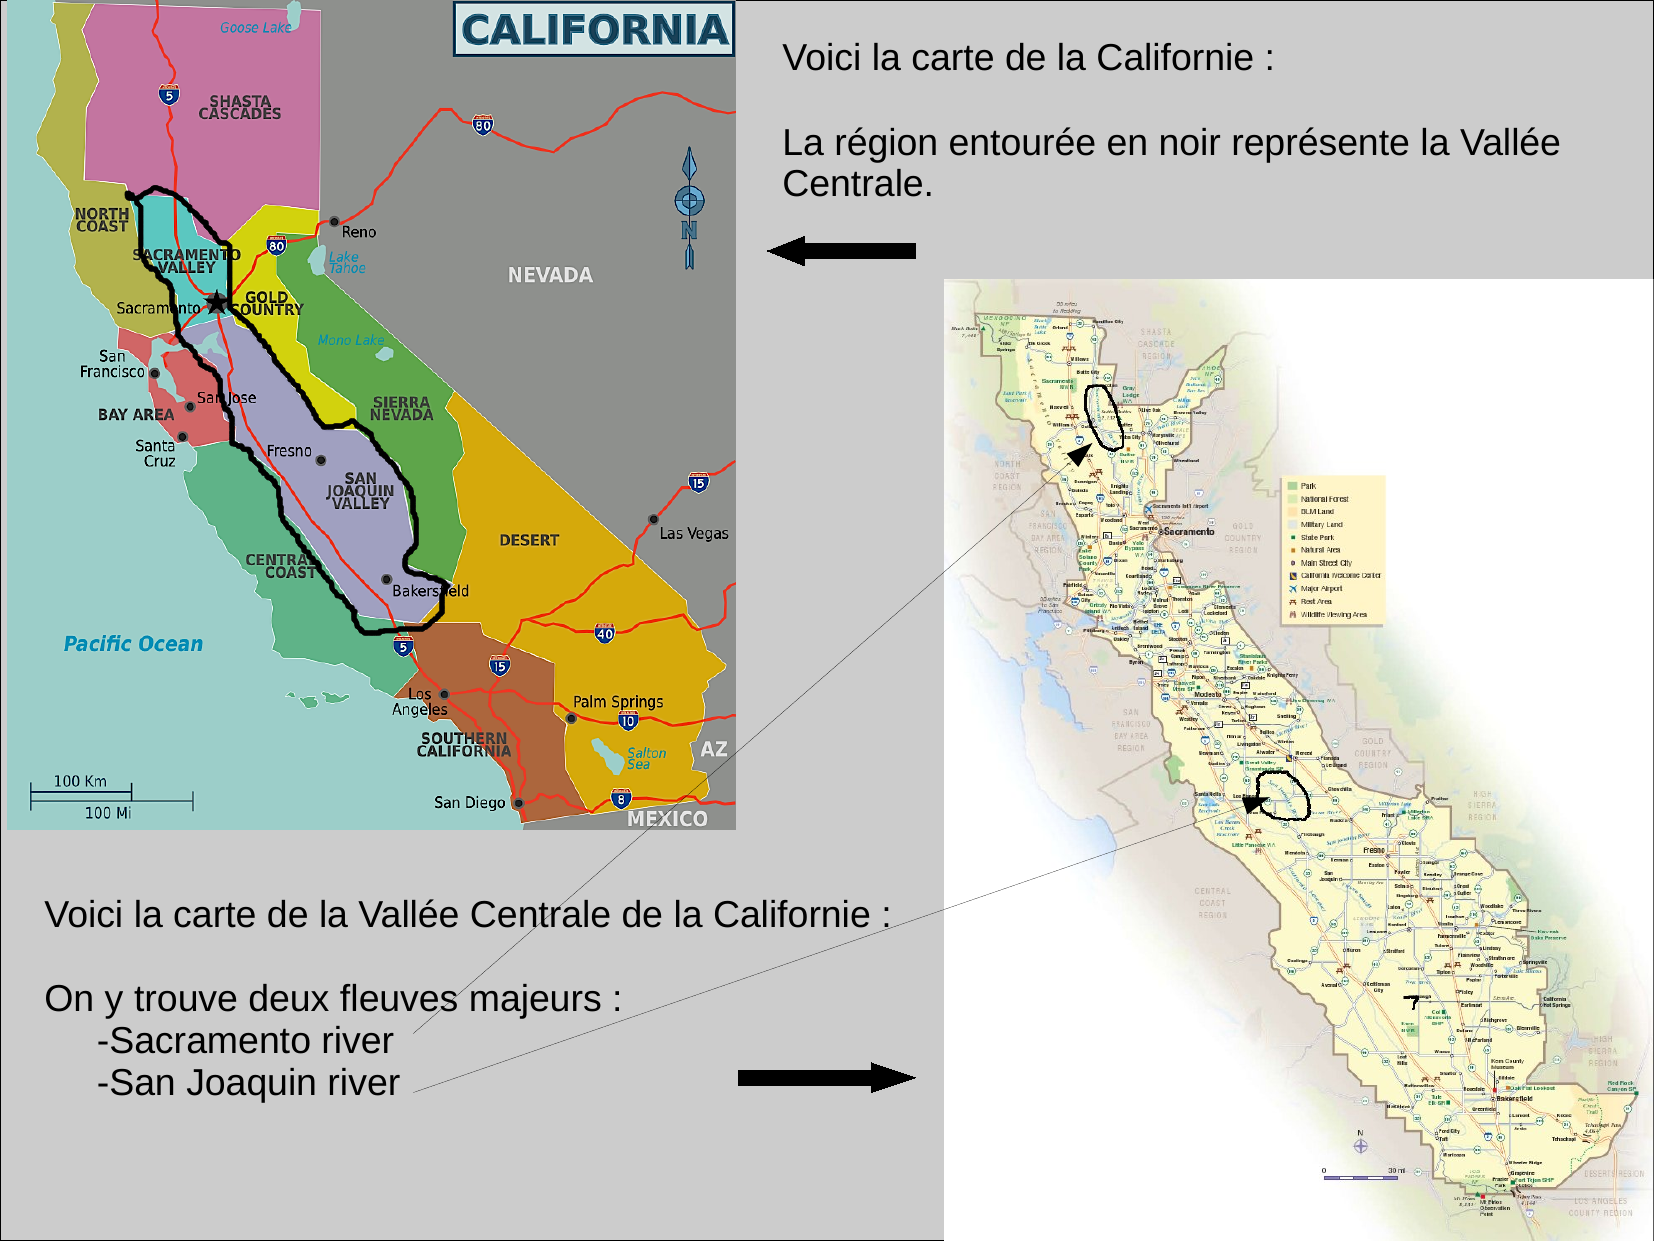

Voici la carte de la Californie :
La région entourée en noir représente la Vallée Centrale.
Voici la carte de la Vallée Centrale de la Californie :
On y trouve deux fleuves majeurs :
 -Sacramento river
 -San Joaquin river